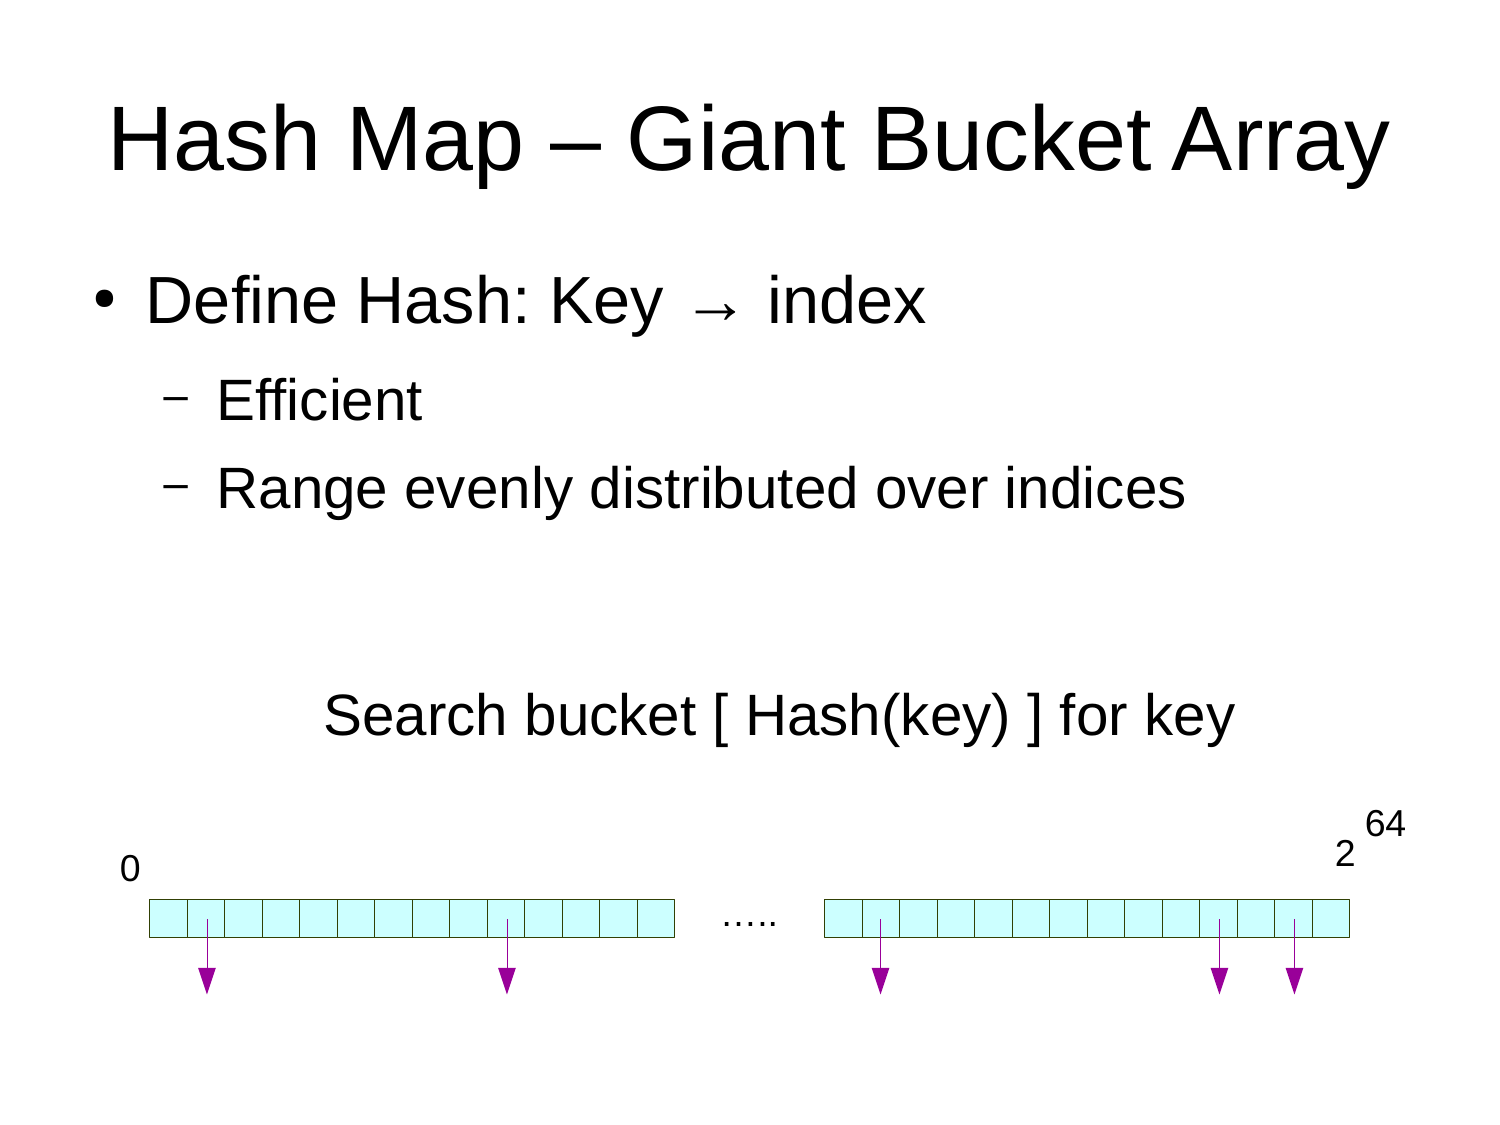

# Hash Map – Giant Bucket Array
Define Hash: Key → index
Efficient
Range evenly distributed over indices
Search bucket [ Hash(key) ] for key
64
2
0
…..